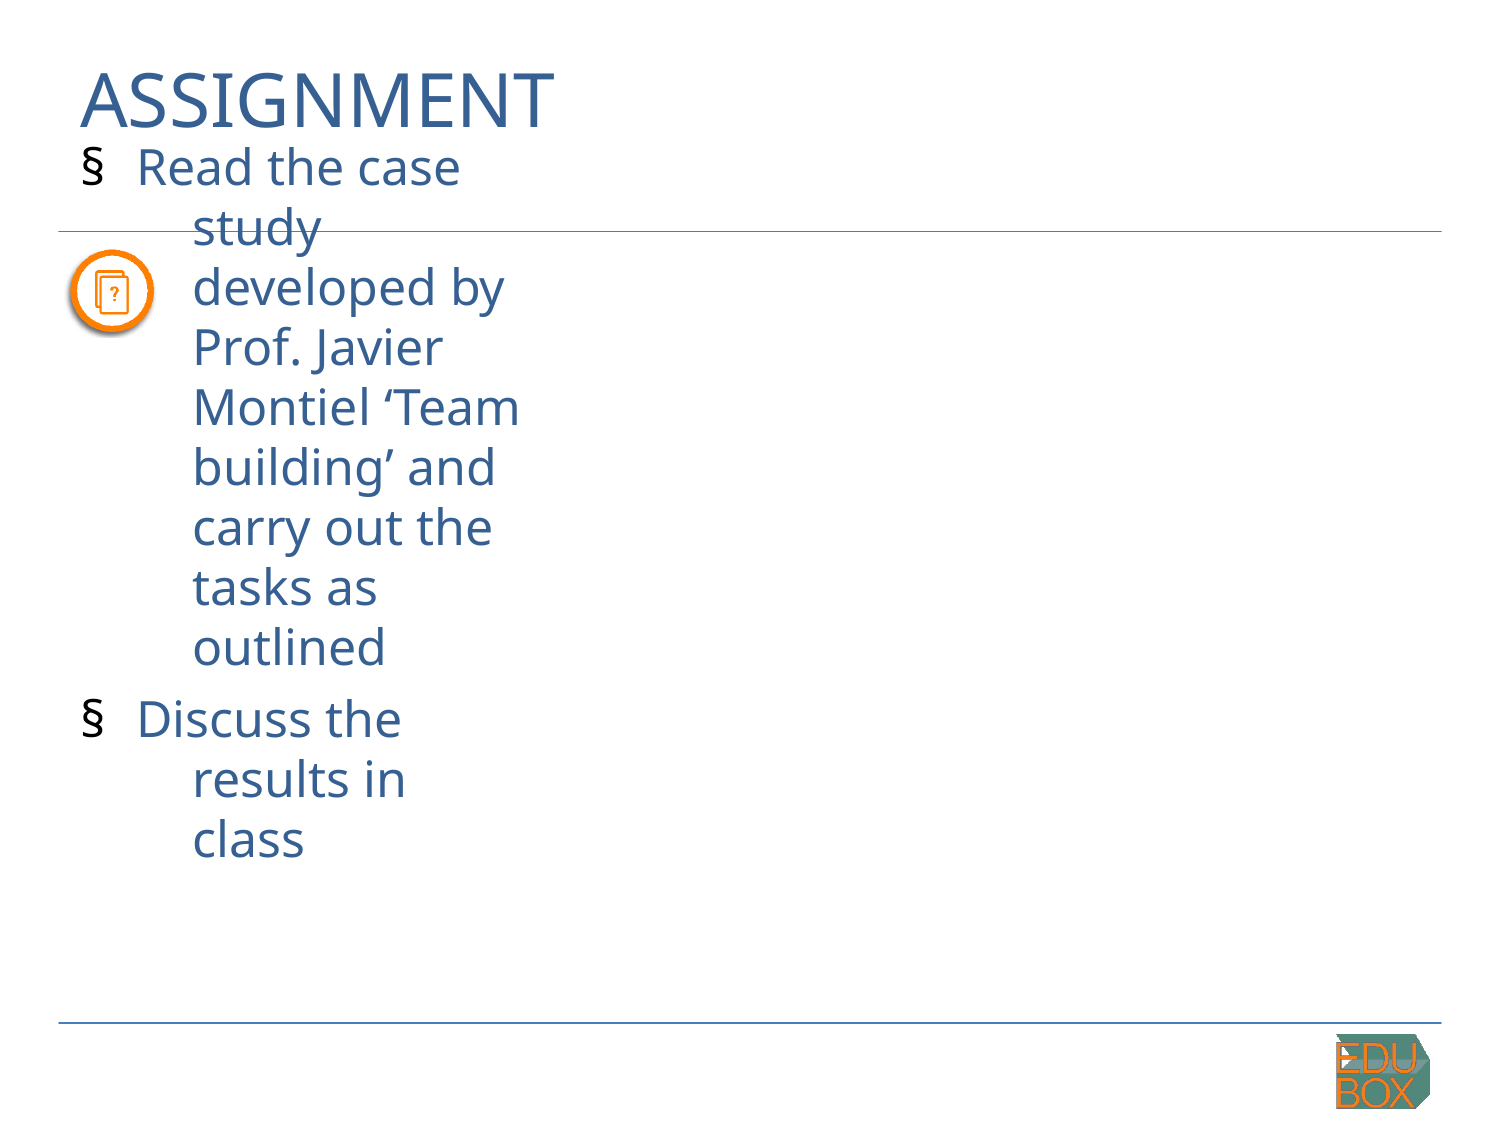

# ASSIGNMENT
Read the case study developed by Prof. Javier Montiel ‘Team building’ and carry out the tasks as outlined
Discuss the results in class